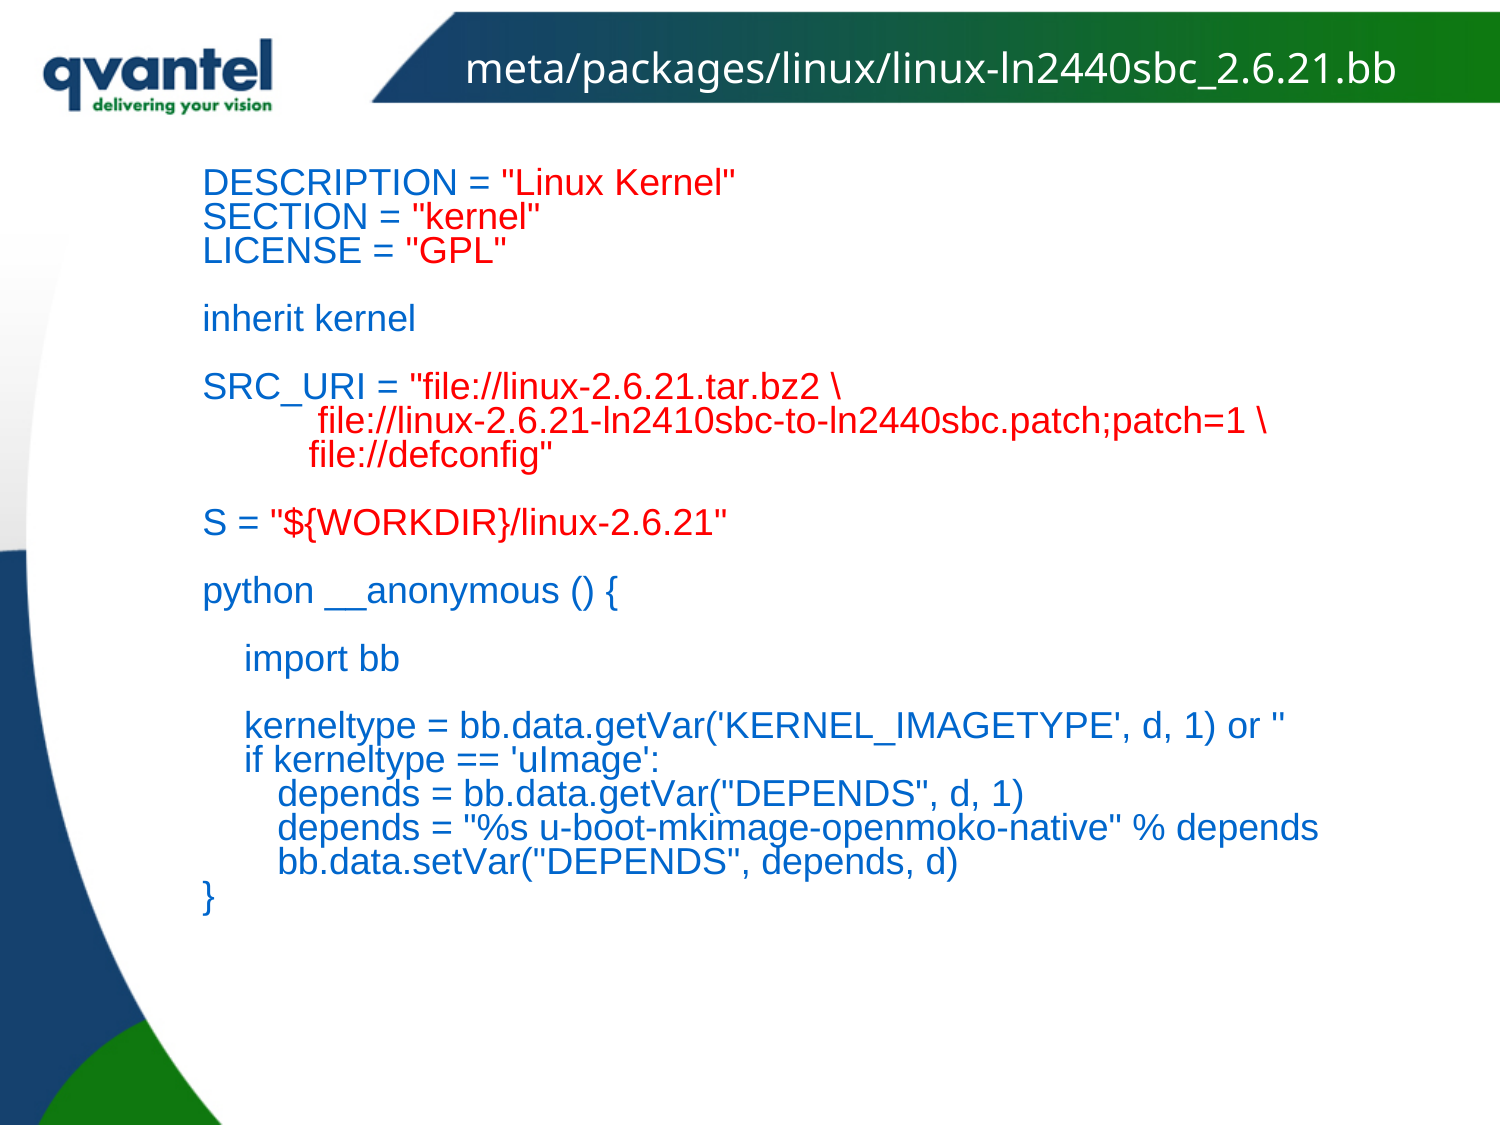

# meta/packages/linux/linux-ln2440sbc_2.6.21.bb
DESCRIPTION = "Linux Kernel"
SECTION = "kernel"
LICENSE = "GPL"
inherit kernel
SRC_URI = "file://linux-2.6.21.tar.bz2 \
 file://linux-2.6.21-ln2410sbc-to-ln2440sbc.patch;patch=1 \
	 file://defconfig"
S = "${WORKDIR}/linux-2.6.21"
python __anonymous () {
 import bb
 kerneltype = bb.data.getVar('KERNEL_IMAGETYPE', d, 1) or ''
 if kerneltype == 'uImage':
 	depends = bb.data.getVar("DEPENDS", d, 1)
 	depends = "%s u-boot-mkimage-openmoko-native" % depends
 	bb.data.setVar("DEPENDS", depends, d)
}
© 2007 Qvantel Oy - http://www.qvantel.com